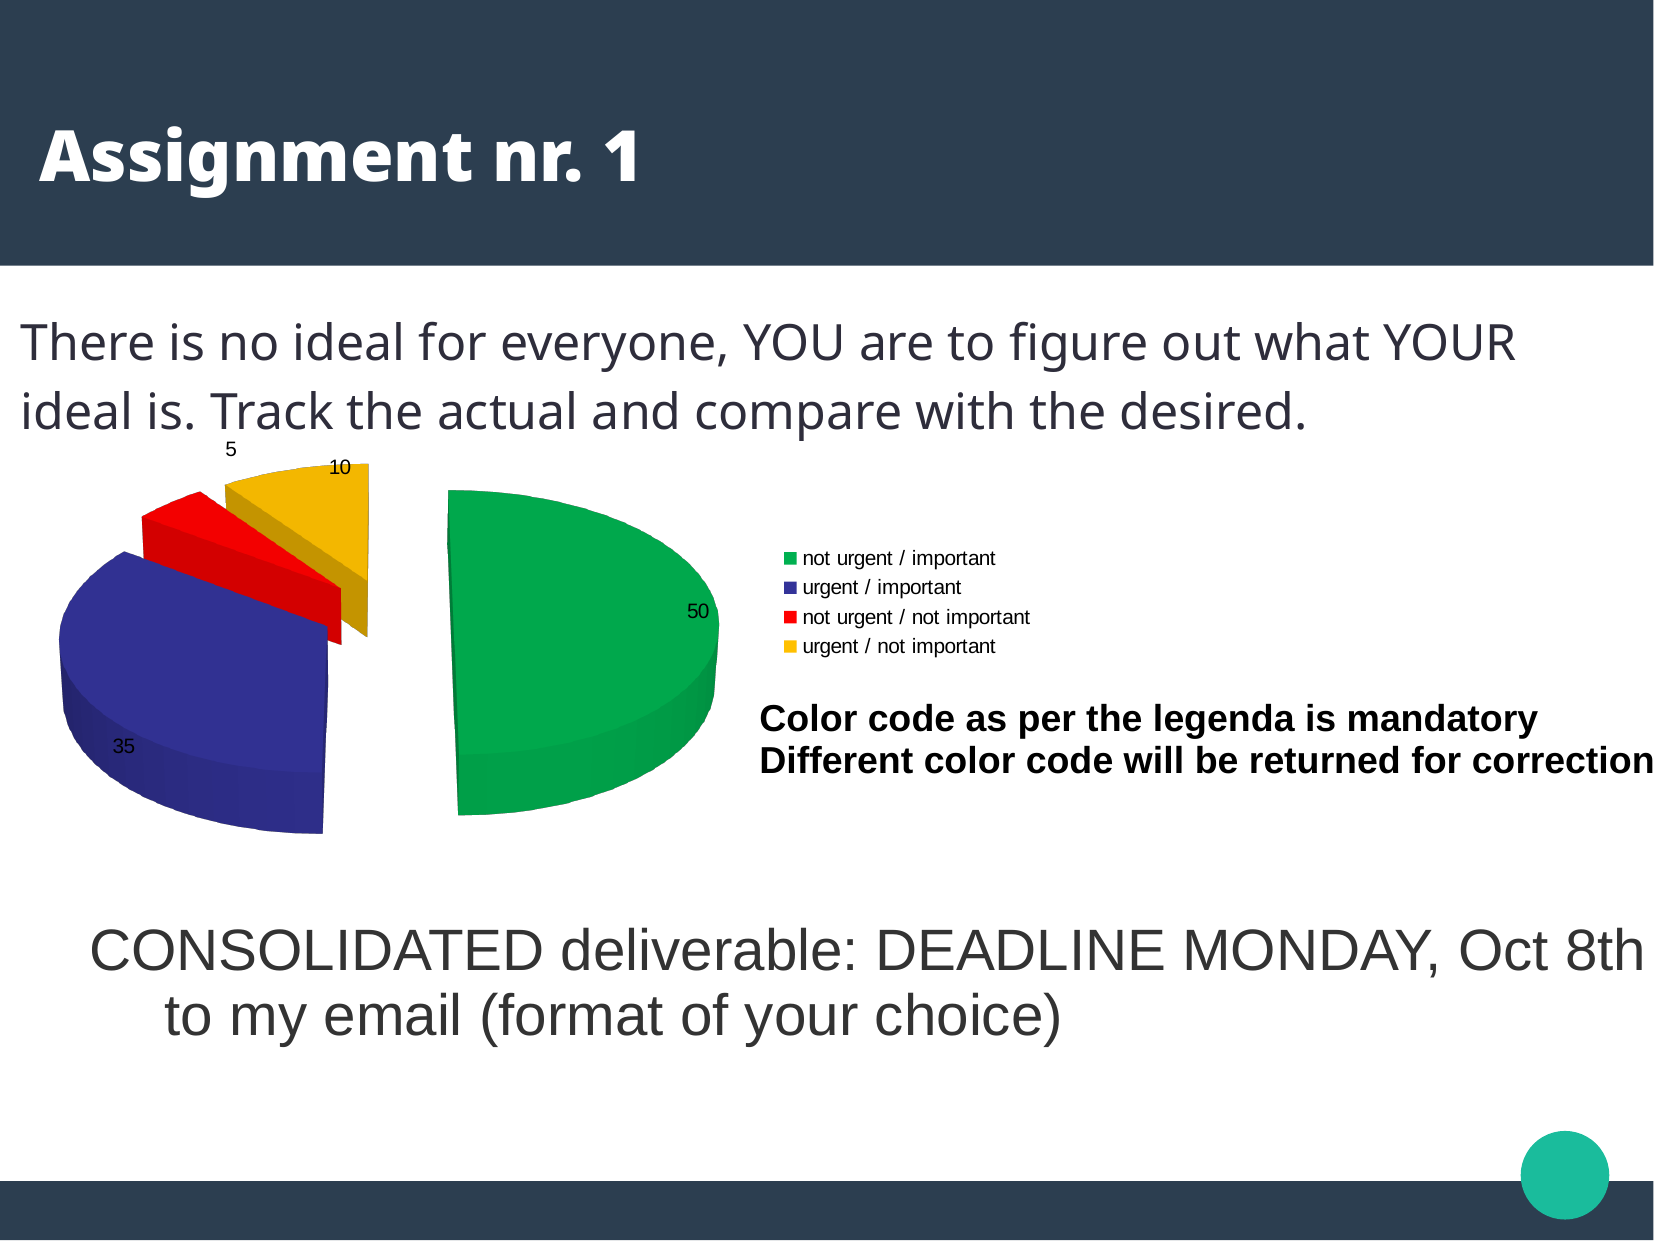

# Assignment nr. 1
[unsupported chart]
There is no ideal for everyone, YOU are to figure out what YOUR ideal is. Track the actual and compare with the desired.
Color code as per the legenda is mandatory
Different color code will be returned for correction
CONSOLIDATED deliverable: DEADLINE MONDAY, Oct 8th to my email (format of your choice)